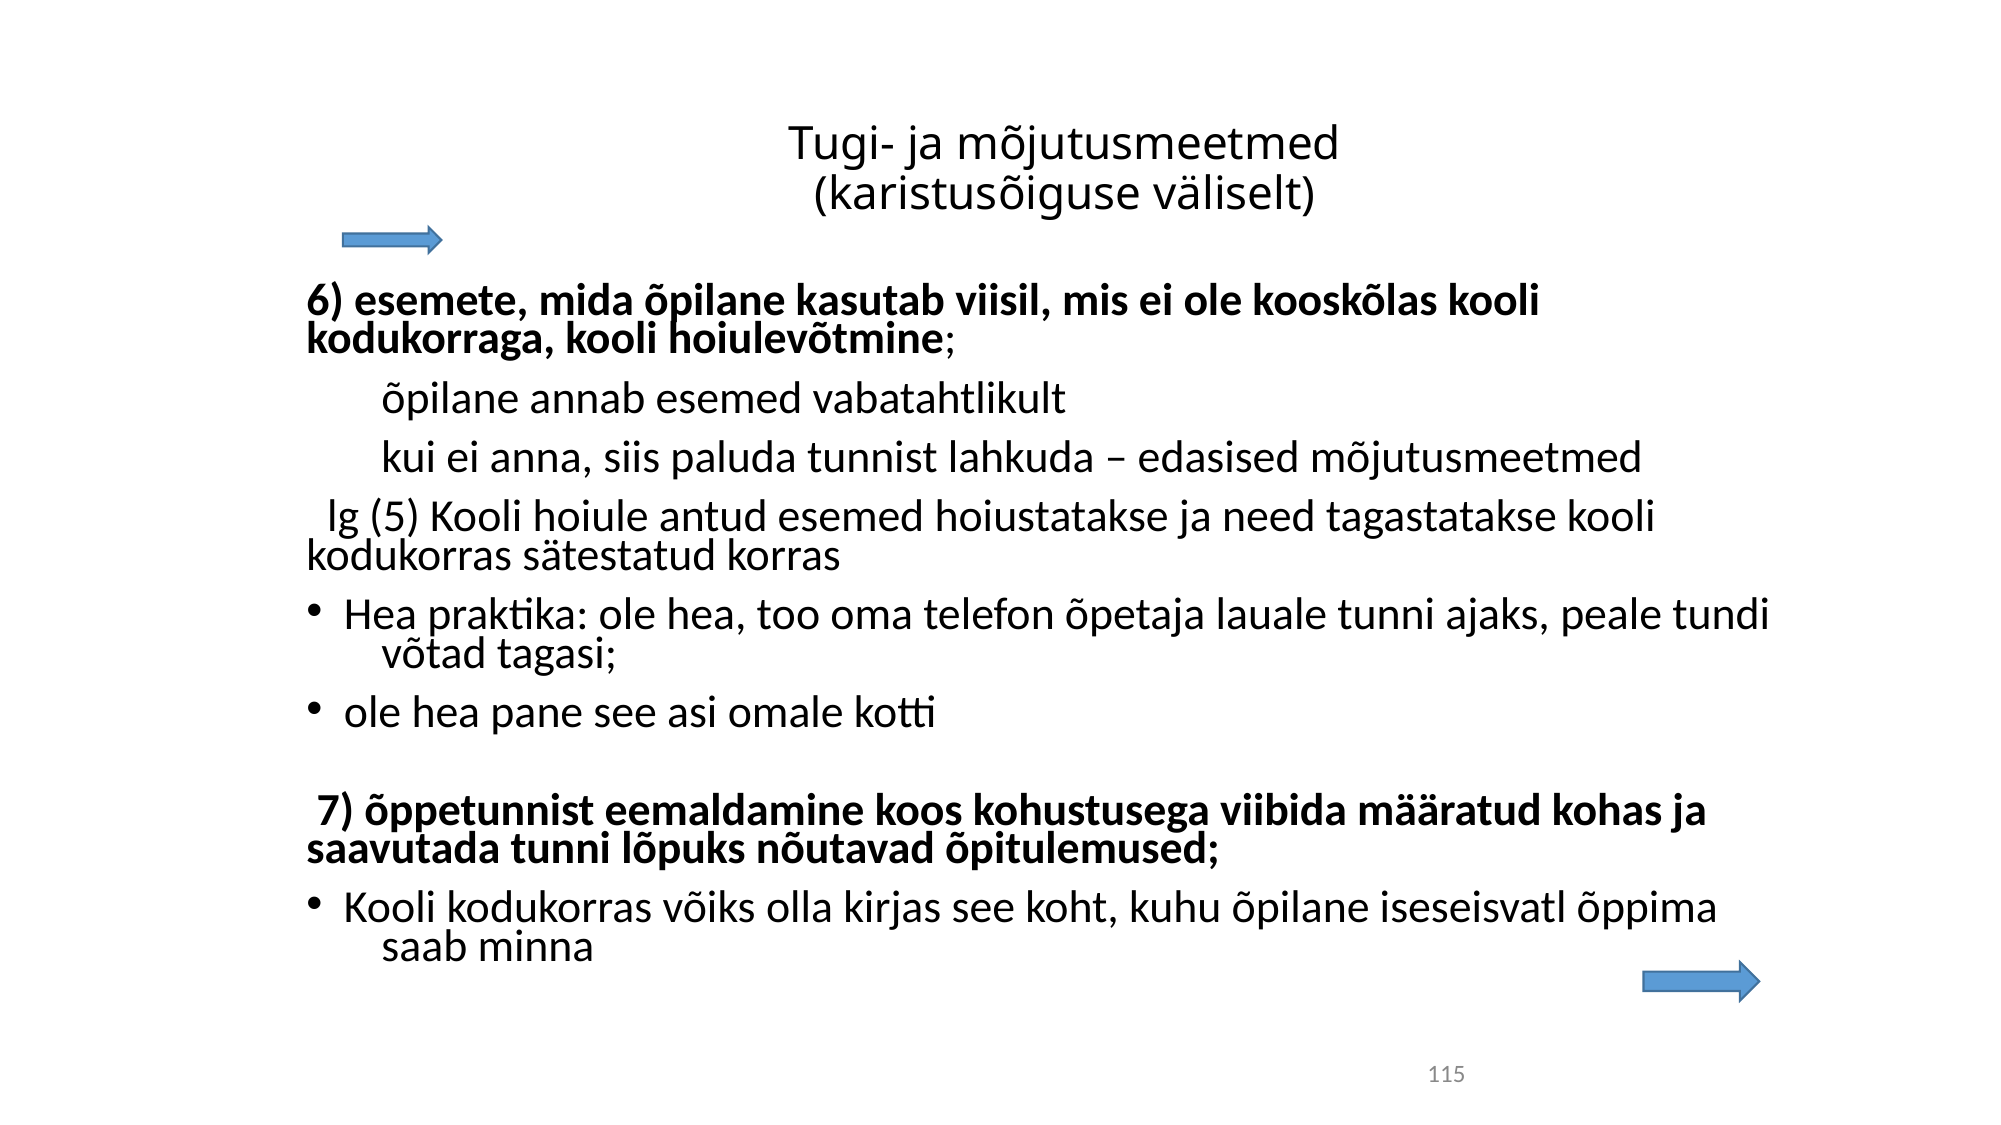

# Tugi- ja mõjutusmeetmed (karistusõiguse väliselt)
6) esemete, mida õpilane kasutab viisil, mis ei ole kooskõlas kooli kodukorraga, kooli hoiulevõtmine;
	õpilane annab esemed vabatahtlikult
	kui ei anna, siis paluda tunnist lahkuda – edasised mõjutusmeetmed
  lg (5) Kooli hoiule antud esemed hoiustatakse ja need tagastatakse kooli kodukorras sätestatud korras
Hea praktika: ole hea, too oma telefon õpetaja lauale tunni ajaks, peale tundi võtad tagasi;
ole hea pane see asi omale kotti
 7) õppetunnist eemaldamine koos kohustusega viibida määratud kohas ja saavutada tunni lõpuks nõutavad õpitulemused;
Kooli kodukorras võiks olla kirjas see koht, kuhu õpilane iseseisvatl õppima saab minna